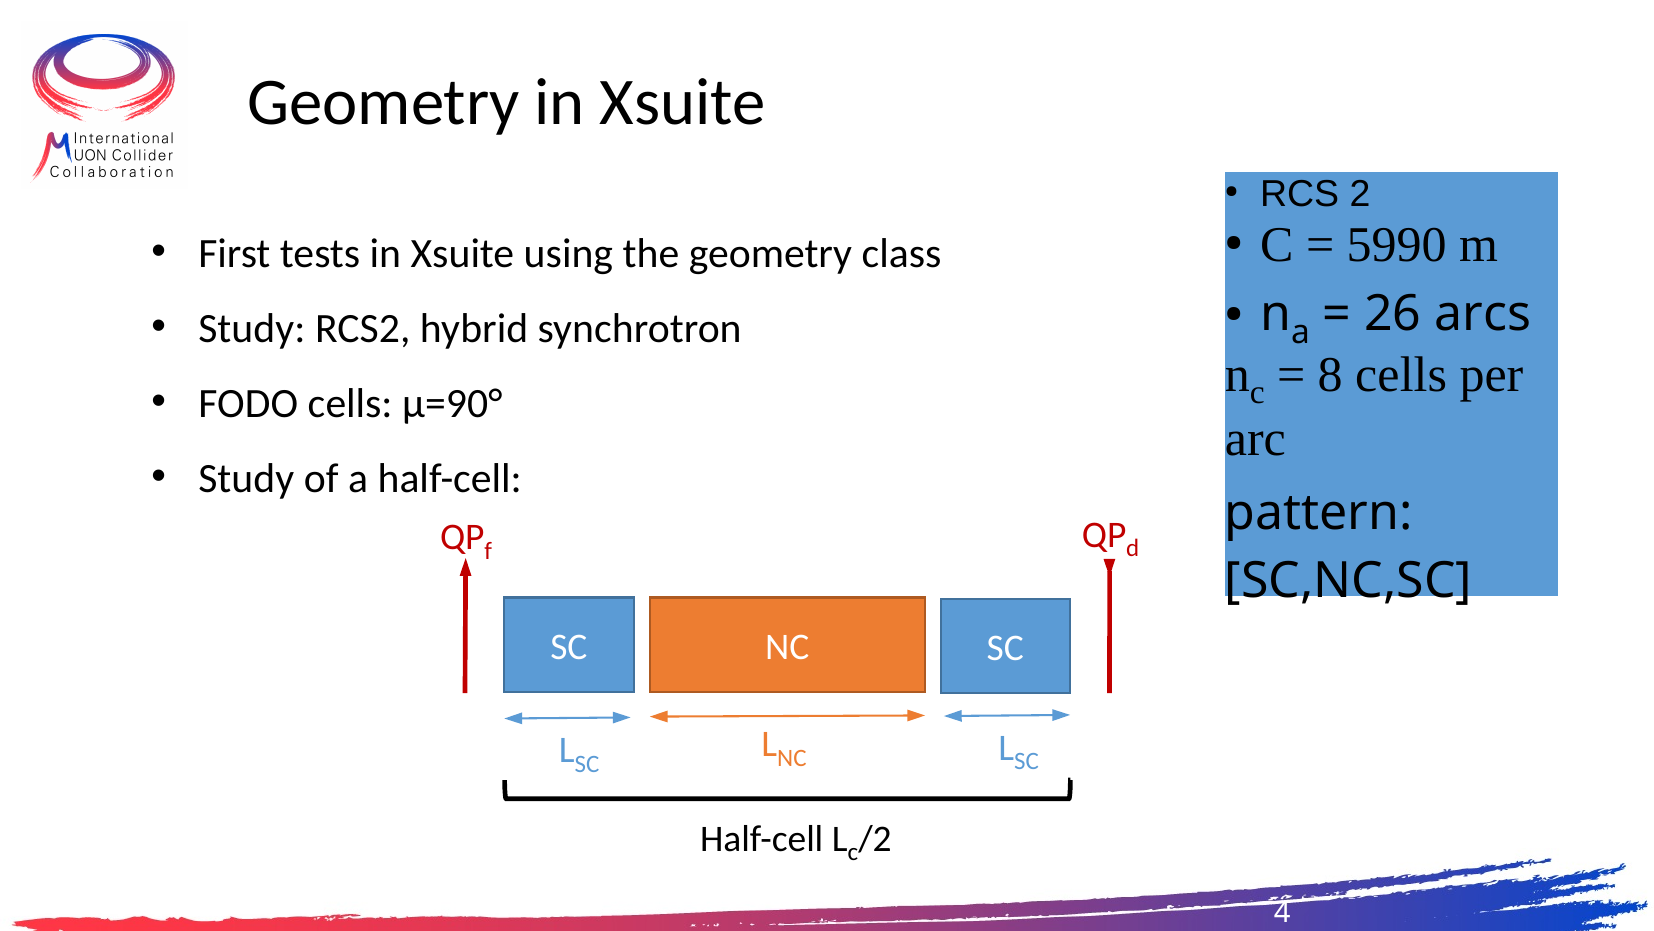

Geometry in Xsuite
| RCS 2 |
| --- |
| C = 5990 m |
| na = 26 arcs |
| nc = 8 cells per arc |
| pattern: [SC,NC,SC] |
First tests in Xsuite using the geometry class
Study: RCS2, hybrid synchrotron
FODO cells: µ=90°
Study of a half-cell:
QPd
QPf
SC
NC
SC
LNC
LSC
LSC
Half-cell Lc/2
1